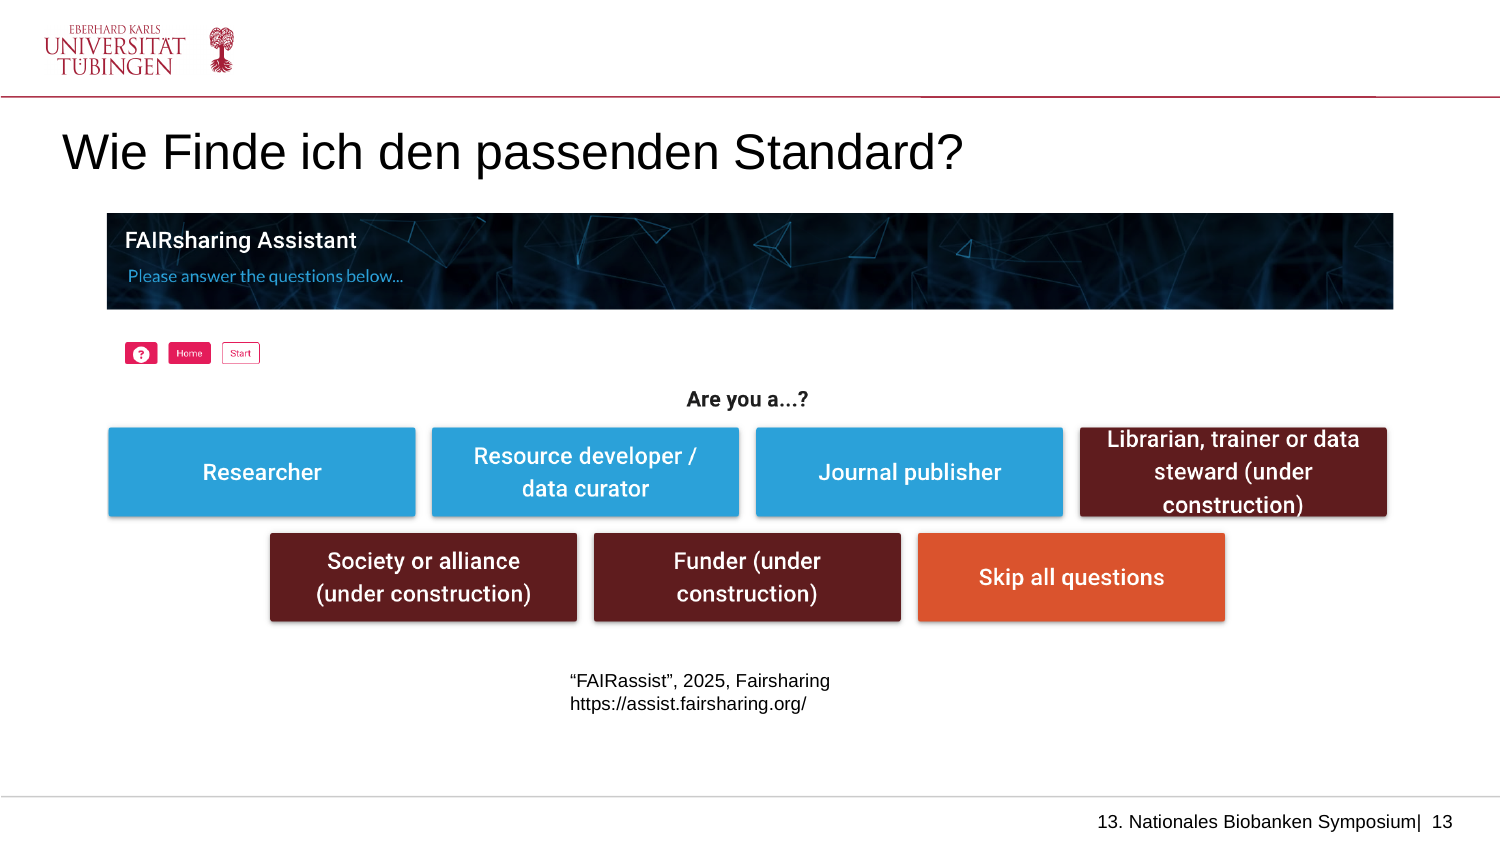

# Wie Finde ich den passenden Standard?
“FAIRassist”, 2025, Fairsharing
https://assist.fairsharing.org/